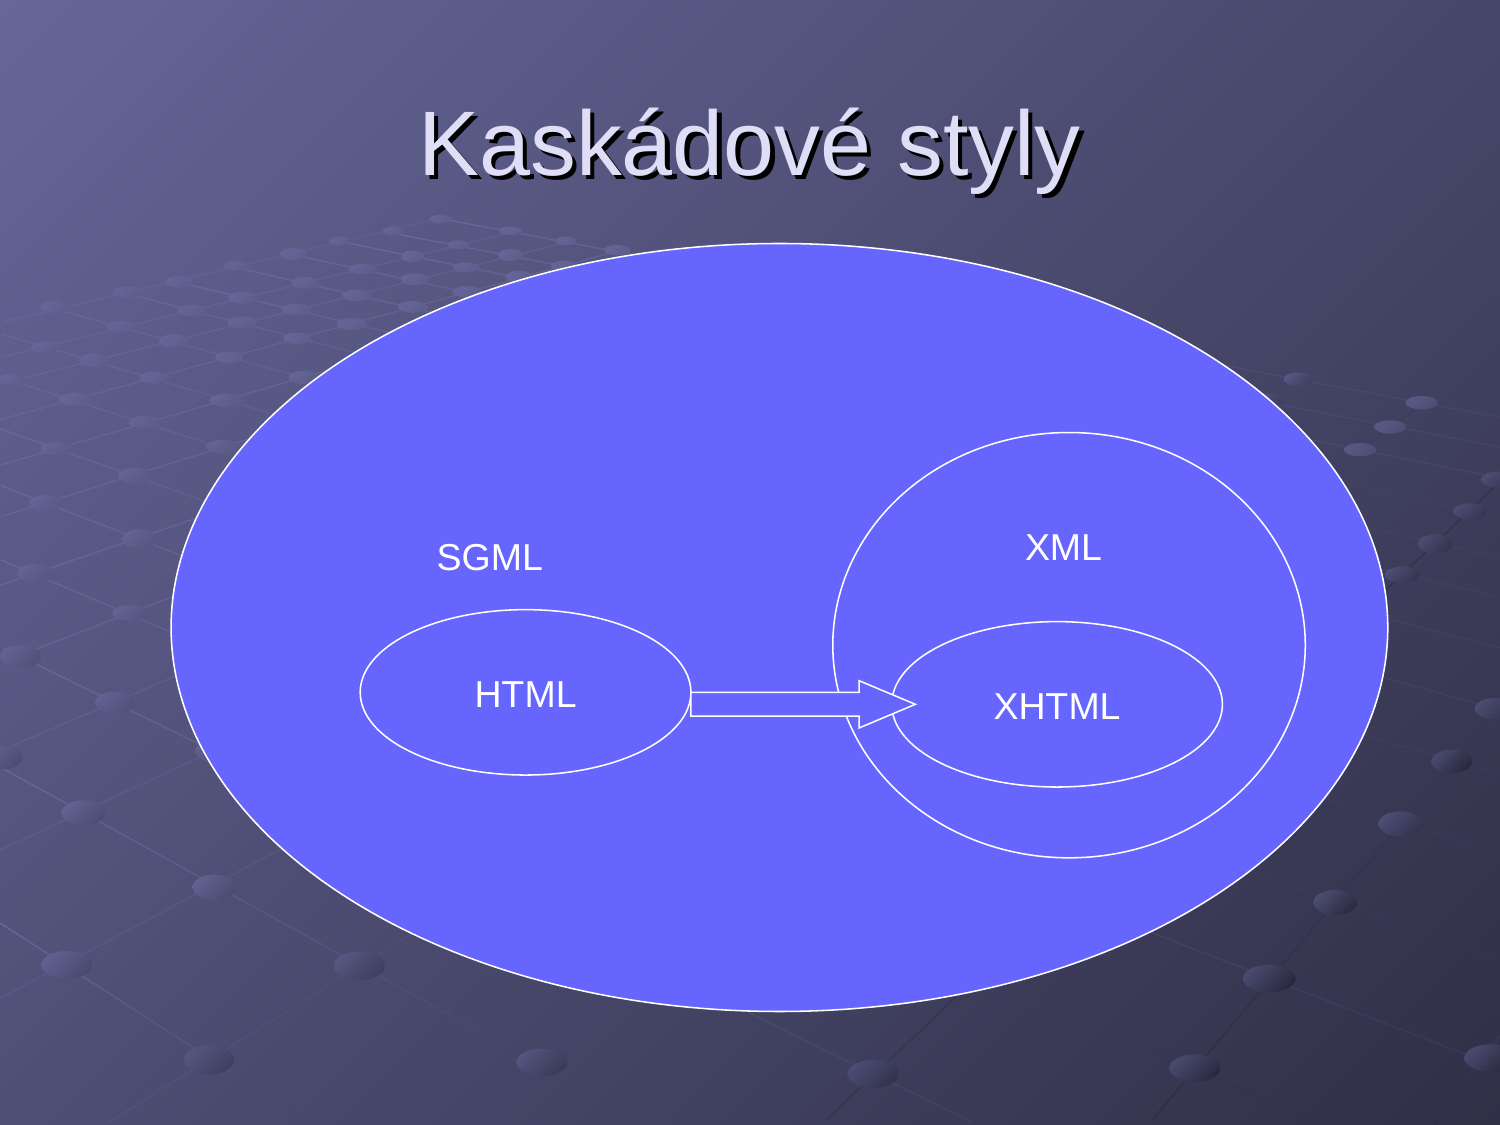

# Kaskádové styly
XML
SGML
HTML
XHTML